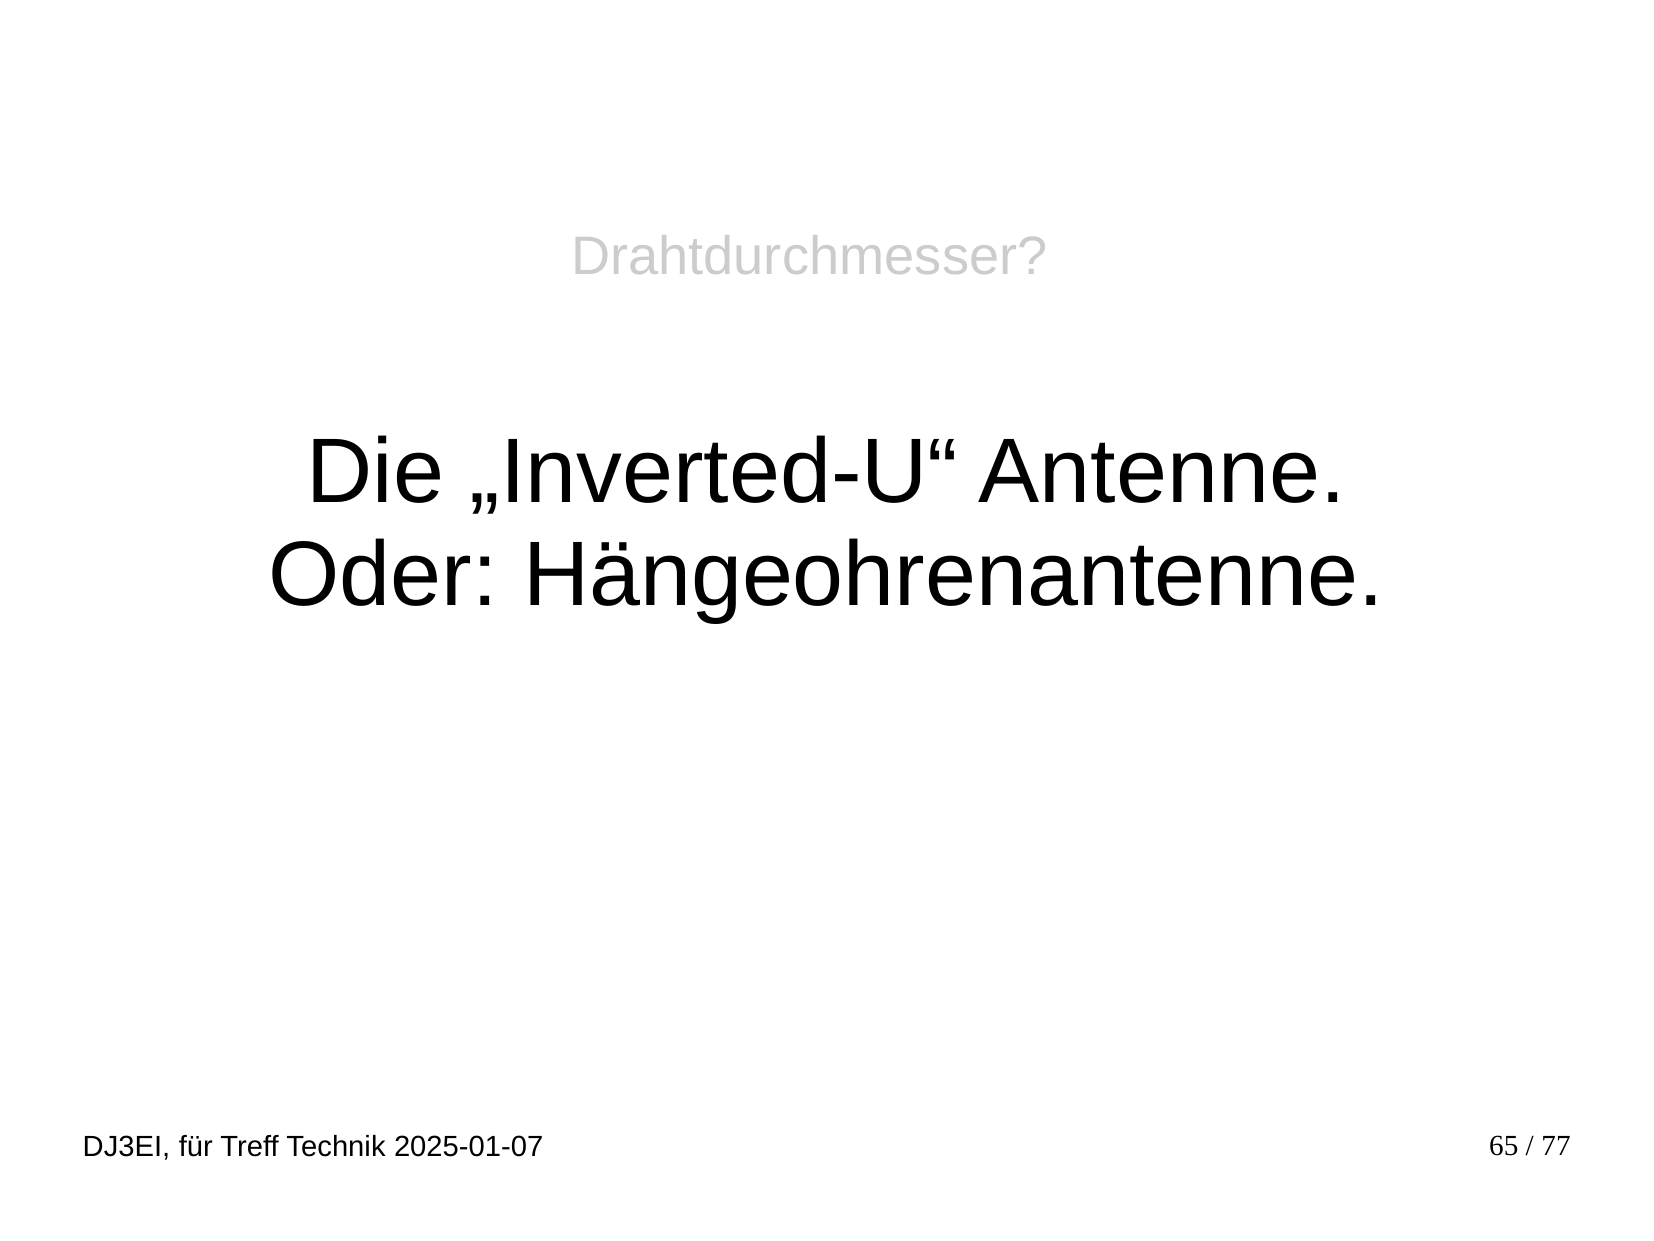

Drahtdurchmesser?
# Die „Inverted-U“ Antenne. Oder: Hängeohrenantenne.
65